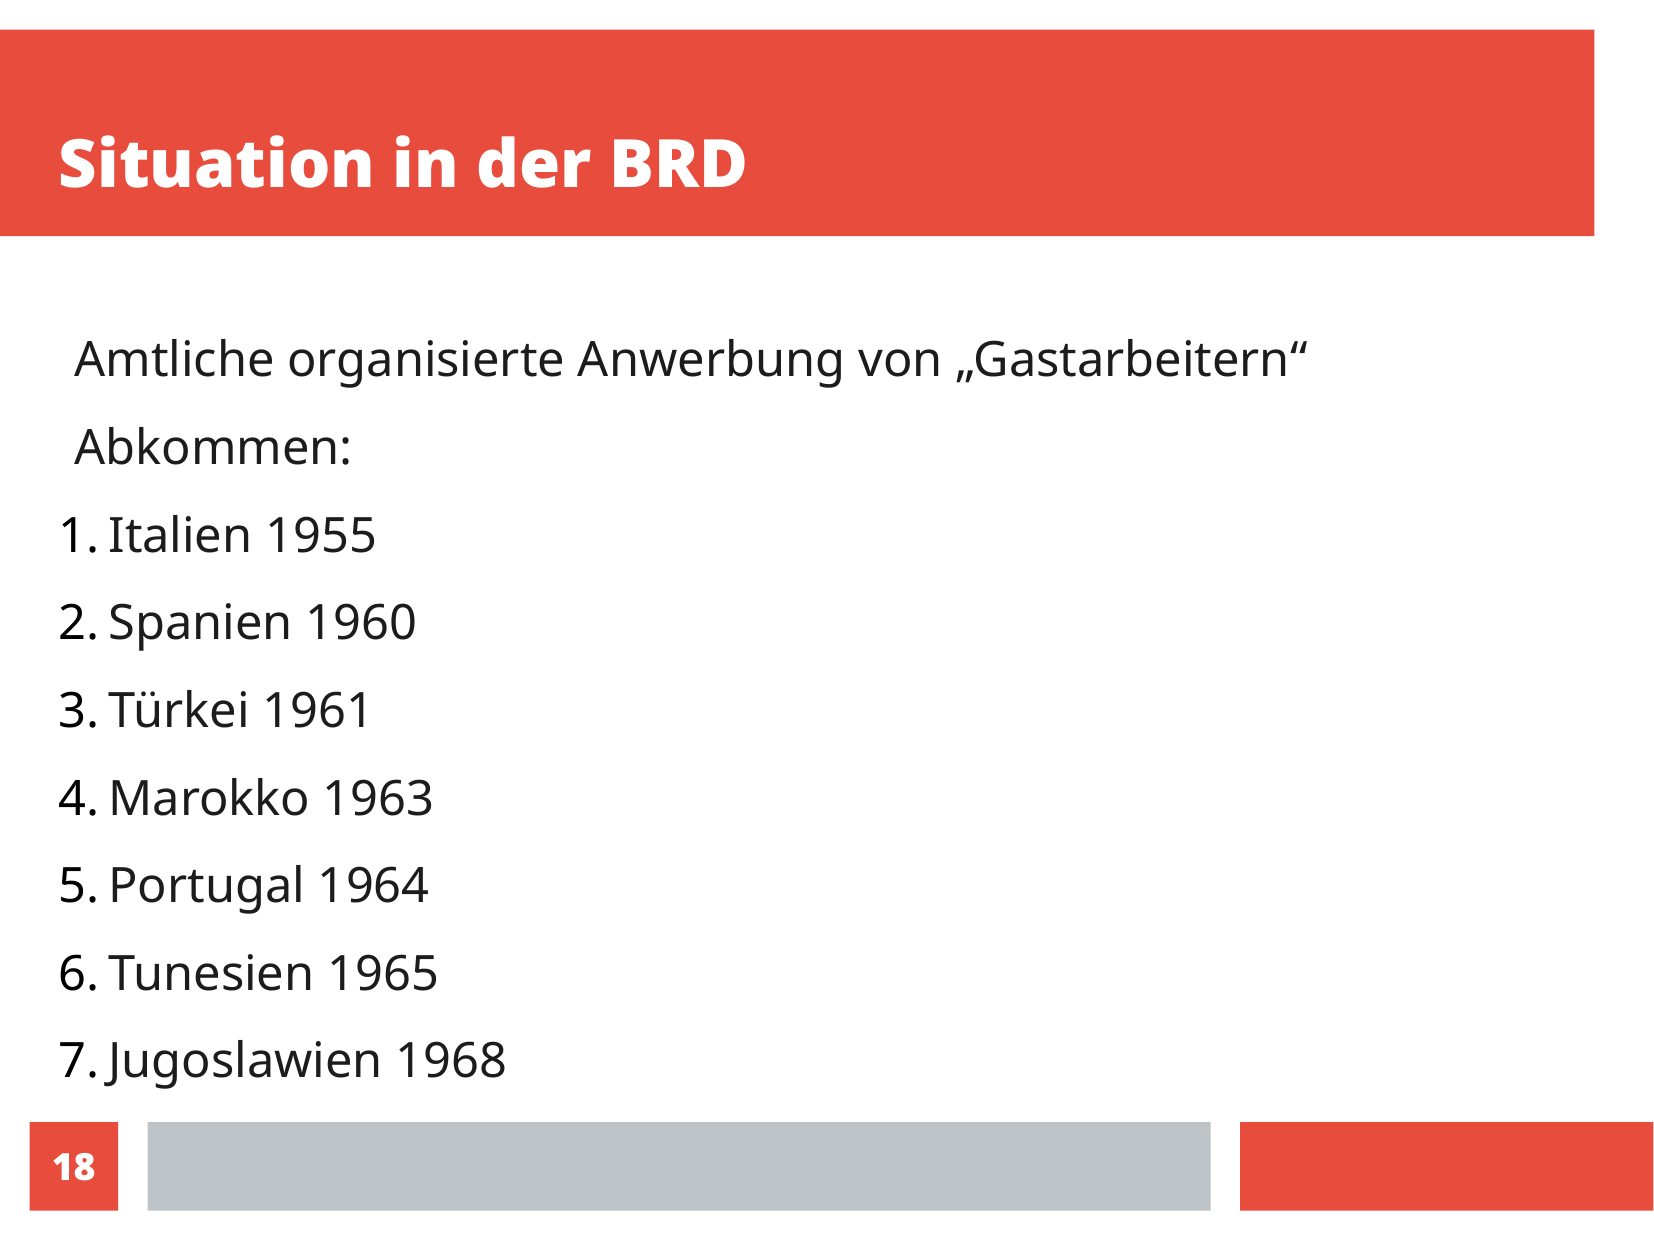

# Situation in der BRD
Amtliche organisierte Anwerbung von „Gastarbeitern“
Abkommen:
 Italien 1955
 Spanien 1960
 Türkei 1961
 Marokko 1963
 Portugal 1964
 Tunesien 1965
 Jugoslawien 1968
18